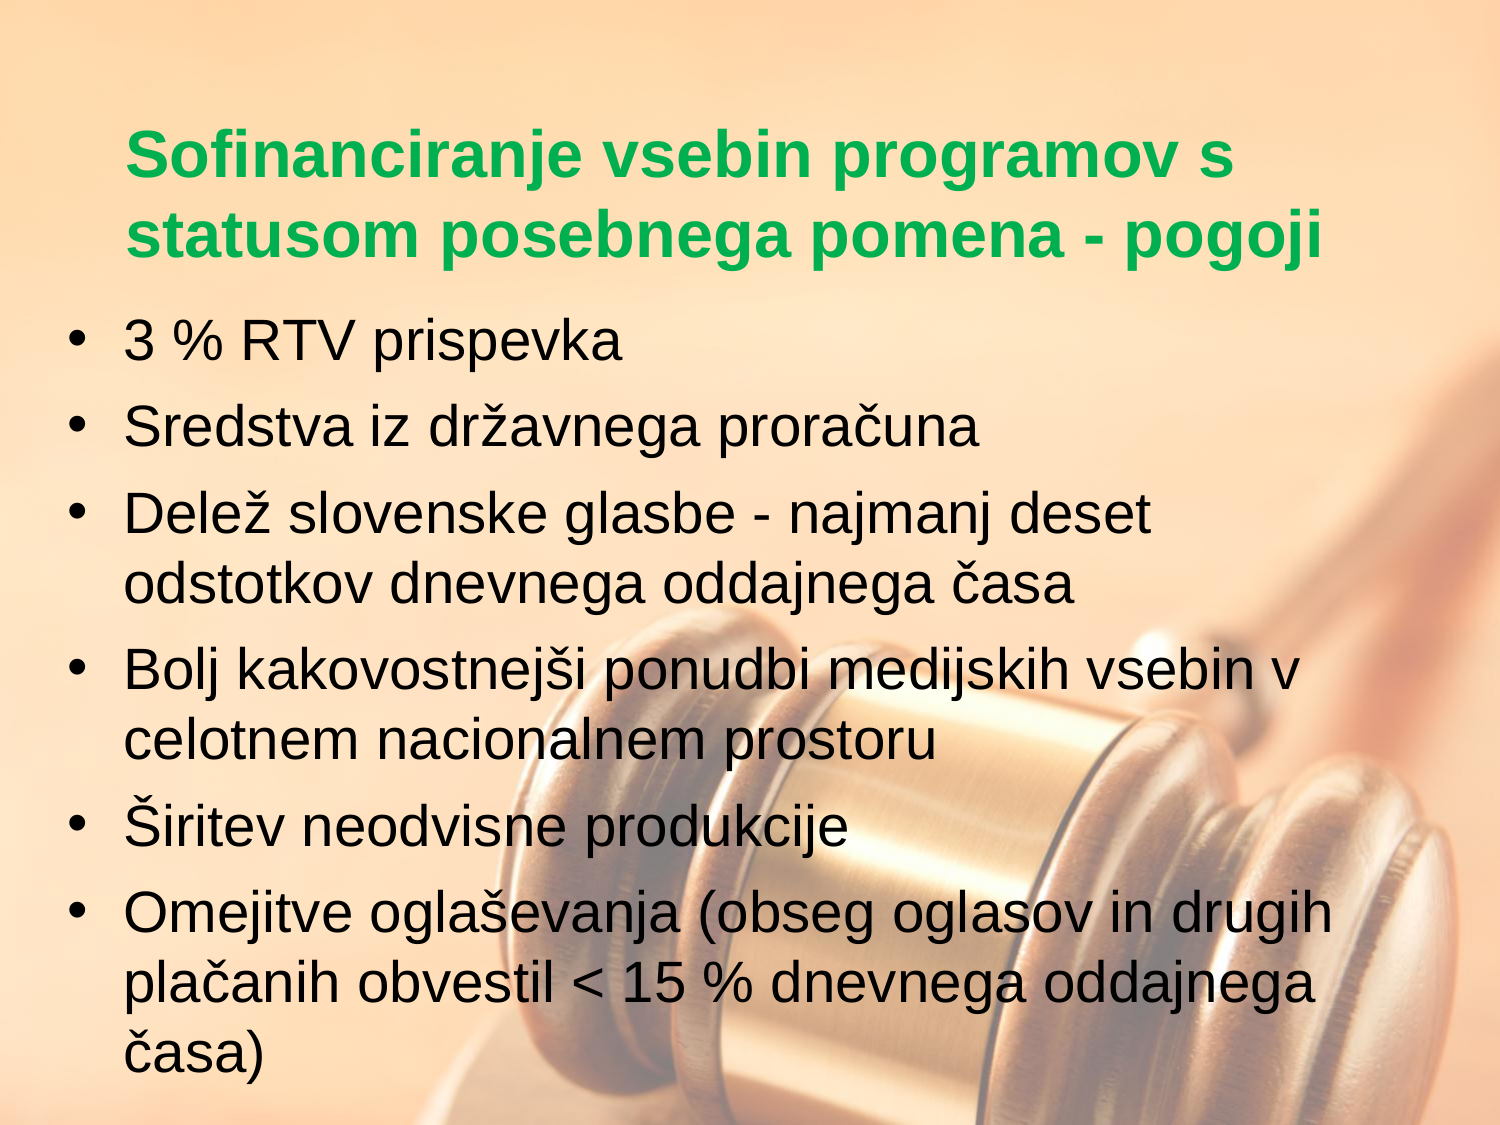

# Sofinanciranje vsebin programov s statusom posebnega pomena - pogoji
3 % RTV prispevka
Sredstva iz državnega proračuna
Delež slovenske glasbe - najmanj deset odstotkov dnevnega oddajnega časa
Bolj kakovostnejši ponudbi medijskih vsebin v celotnem nacionalnem prostoru
Širitev neodvisne produkcije
Omejitve oglaševanja (obseg oglasov in drugih plačanih obvestil < 15 % dnevnega oddajnega časa)